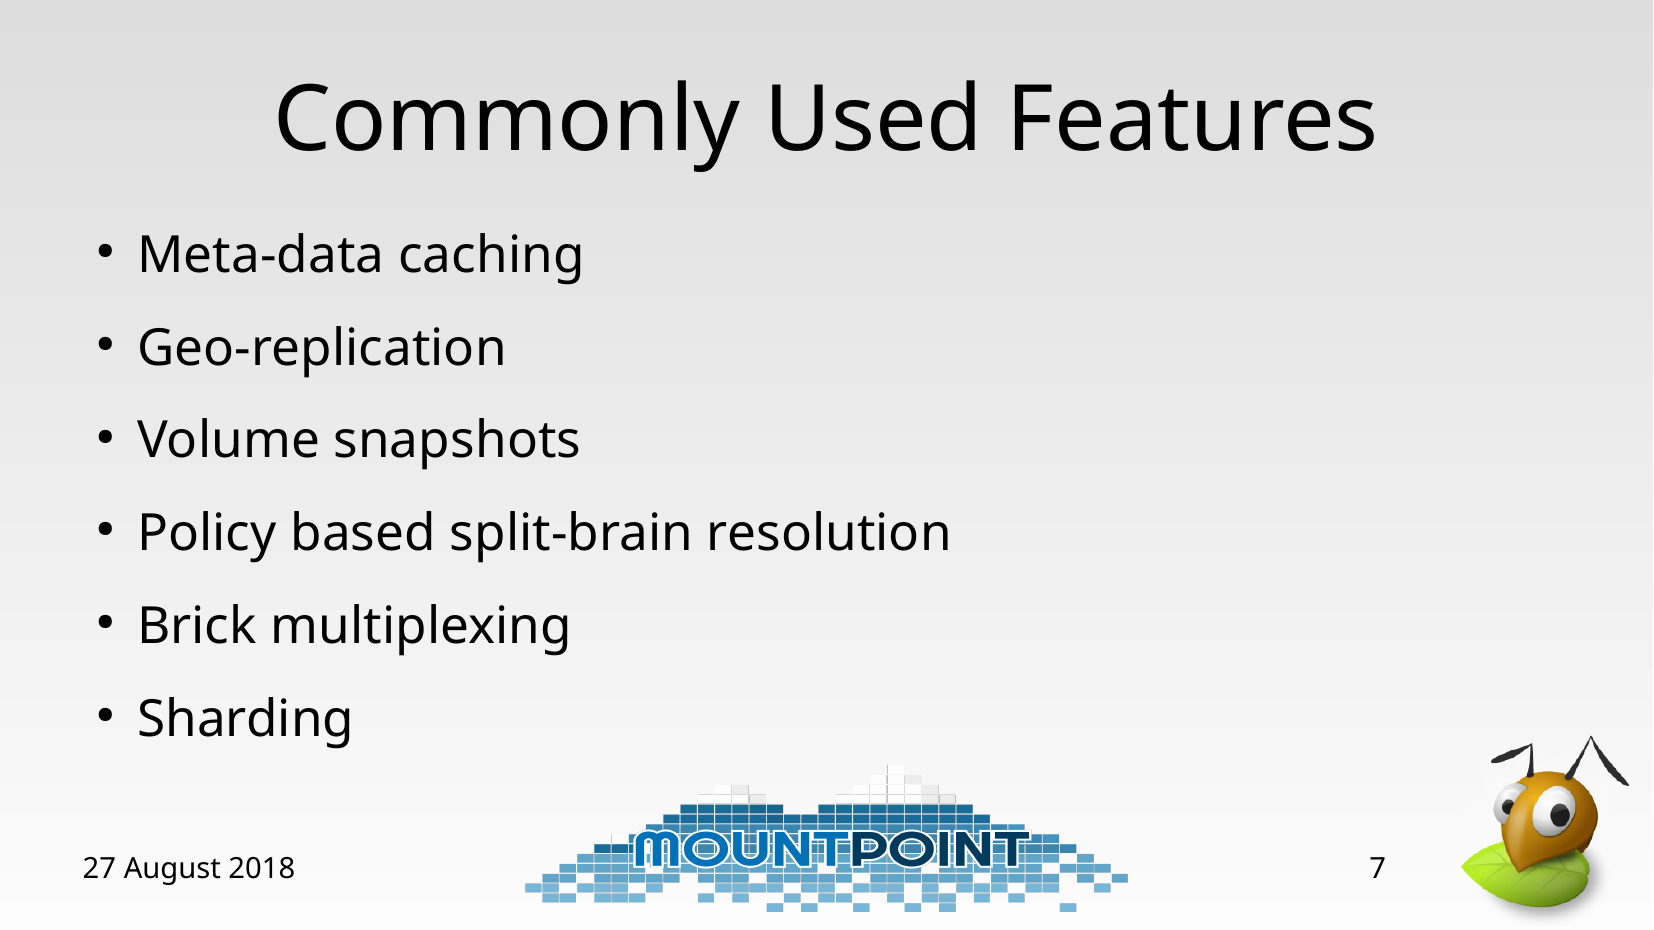

# Commonly Used Features
Meta-data caching
Geo-replication
Volume snapshots
Policy based split-brain resolution
Brick multiplexing
Sharding
27 August 2018
7